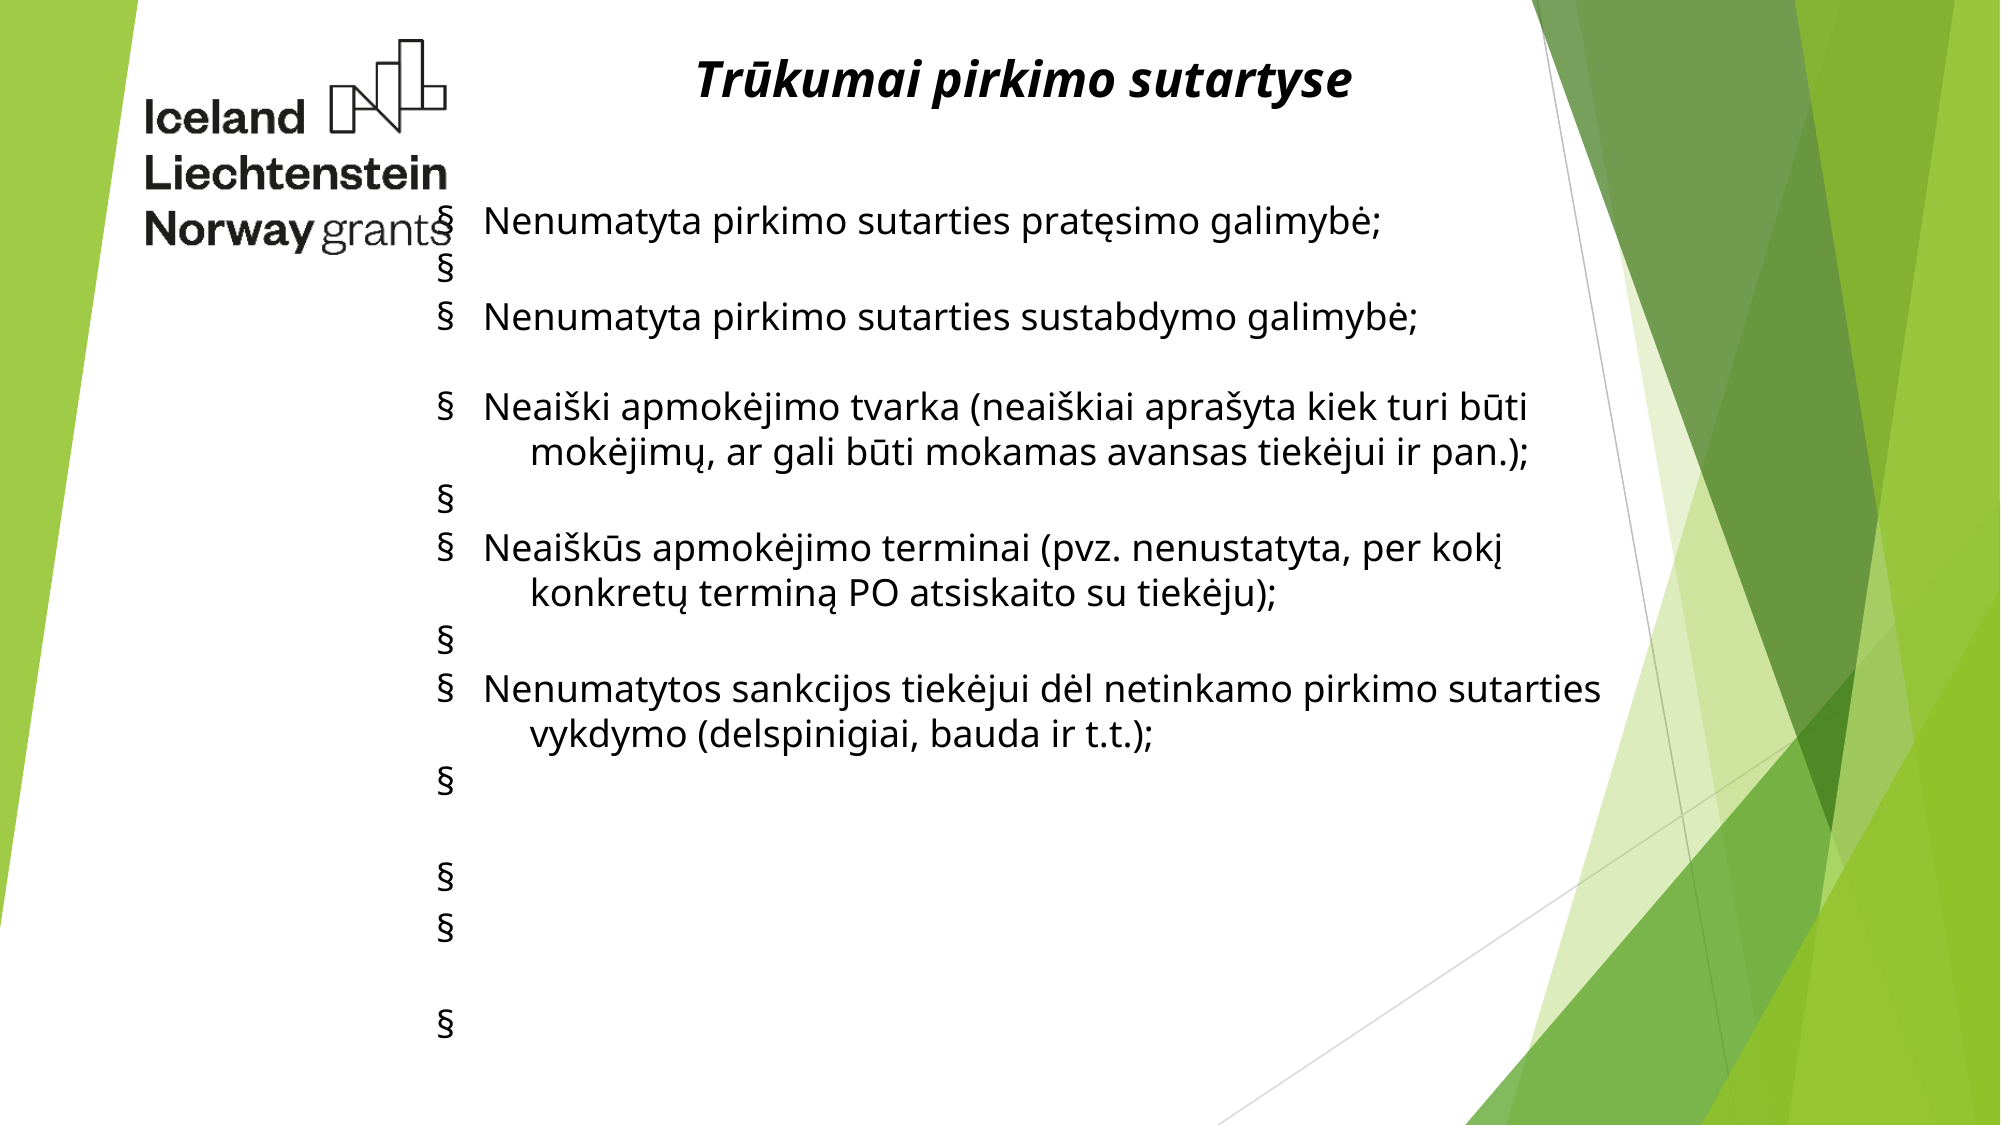

Trūkumai pirkimo sutartyse
Nenumatyta pirkimo sutarties pratęsimo galimybė;
Nenumatyta pirkimo sutarties sustabdymo galimybė;
Neaiški apmokėjimo tvarka (neaiškiai aprašyta kiek turi būti mokėjimų, ar gali būti mokamas avansas tiekėjui ir pan.);
Neaiškūs apmokėjimo terminai (pvz. nenustatyta, per kokį konkretų terminą PO atsiskaito su tiekėju);
Nenumatytos sankcijos tiekėjui dėl netinkamo pirkimo sutarties vykdymo (delspinigiai, bauda ir t.t.);